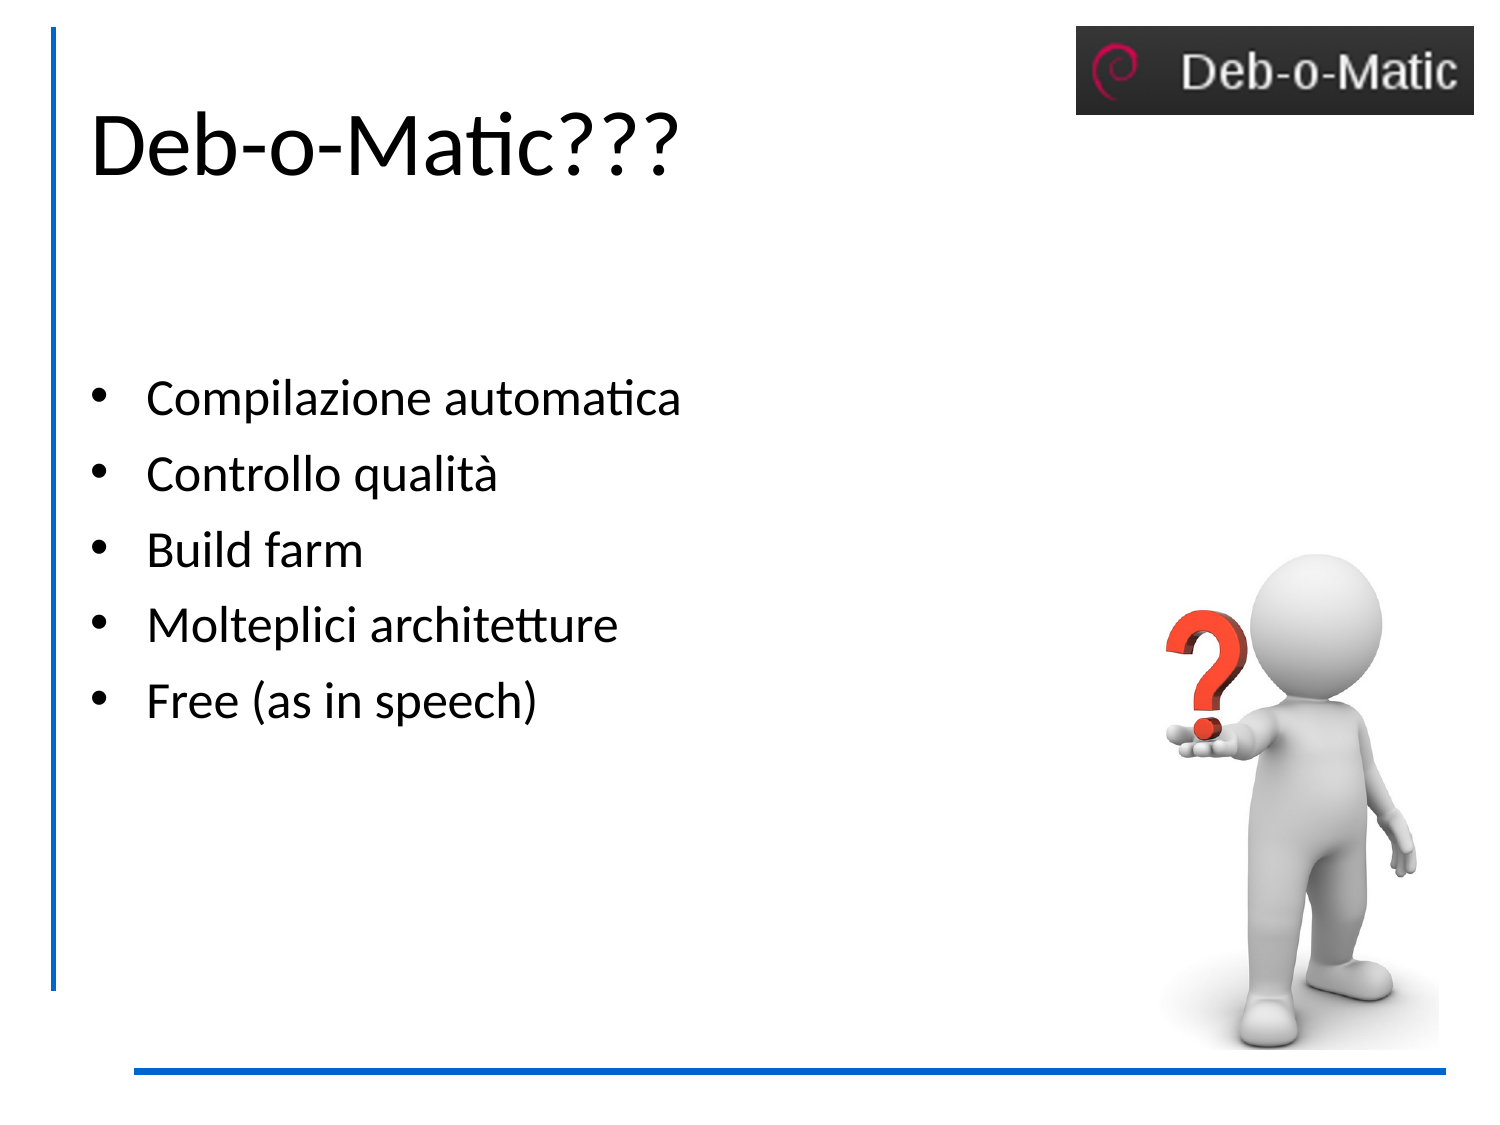

# Deb-o-Matic???
Compilazione automatica
Controllo qualità
Build farm
Molteplici architetture
Free (as in speech)